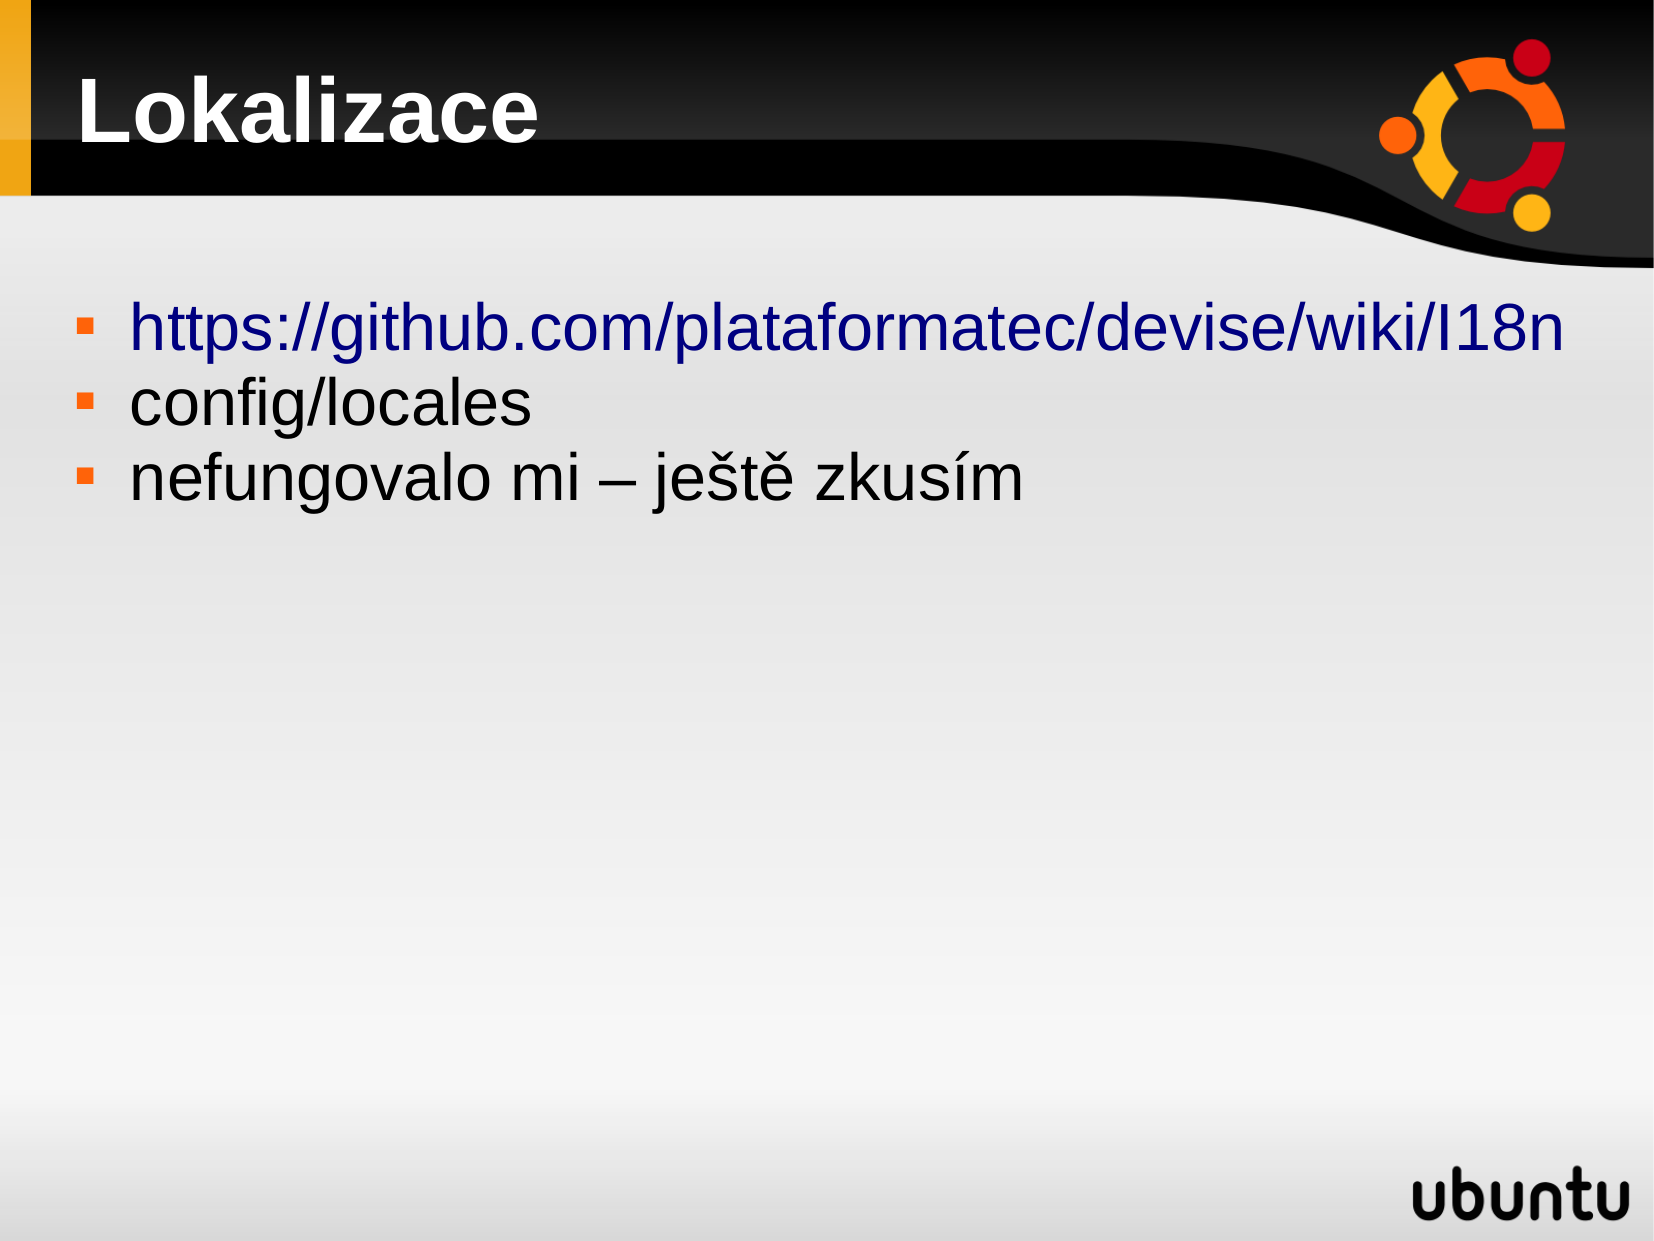

# Lokalizace
https://github.com/plataformatec/devise/wiki/I18n
config/locales
nefungovalo mi – ještě zkusím